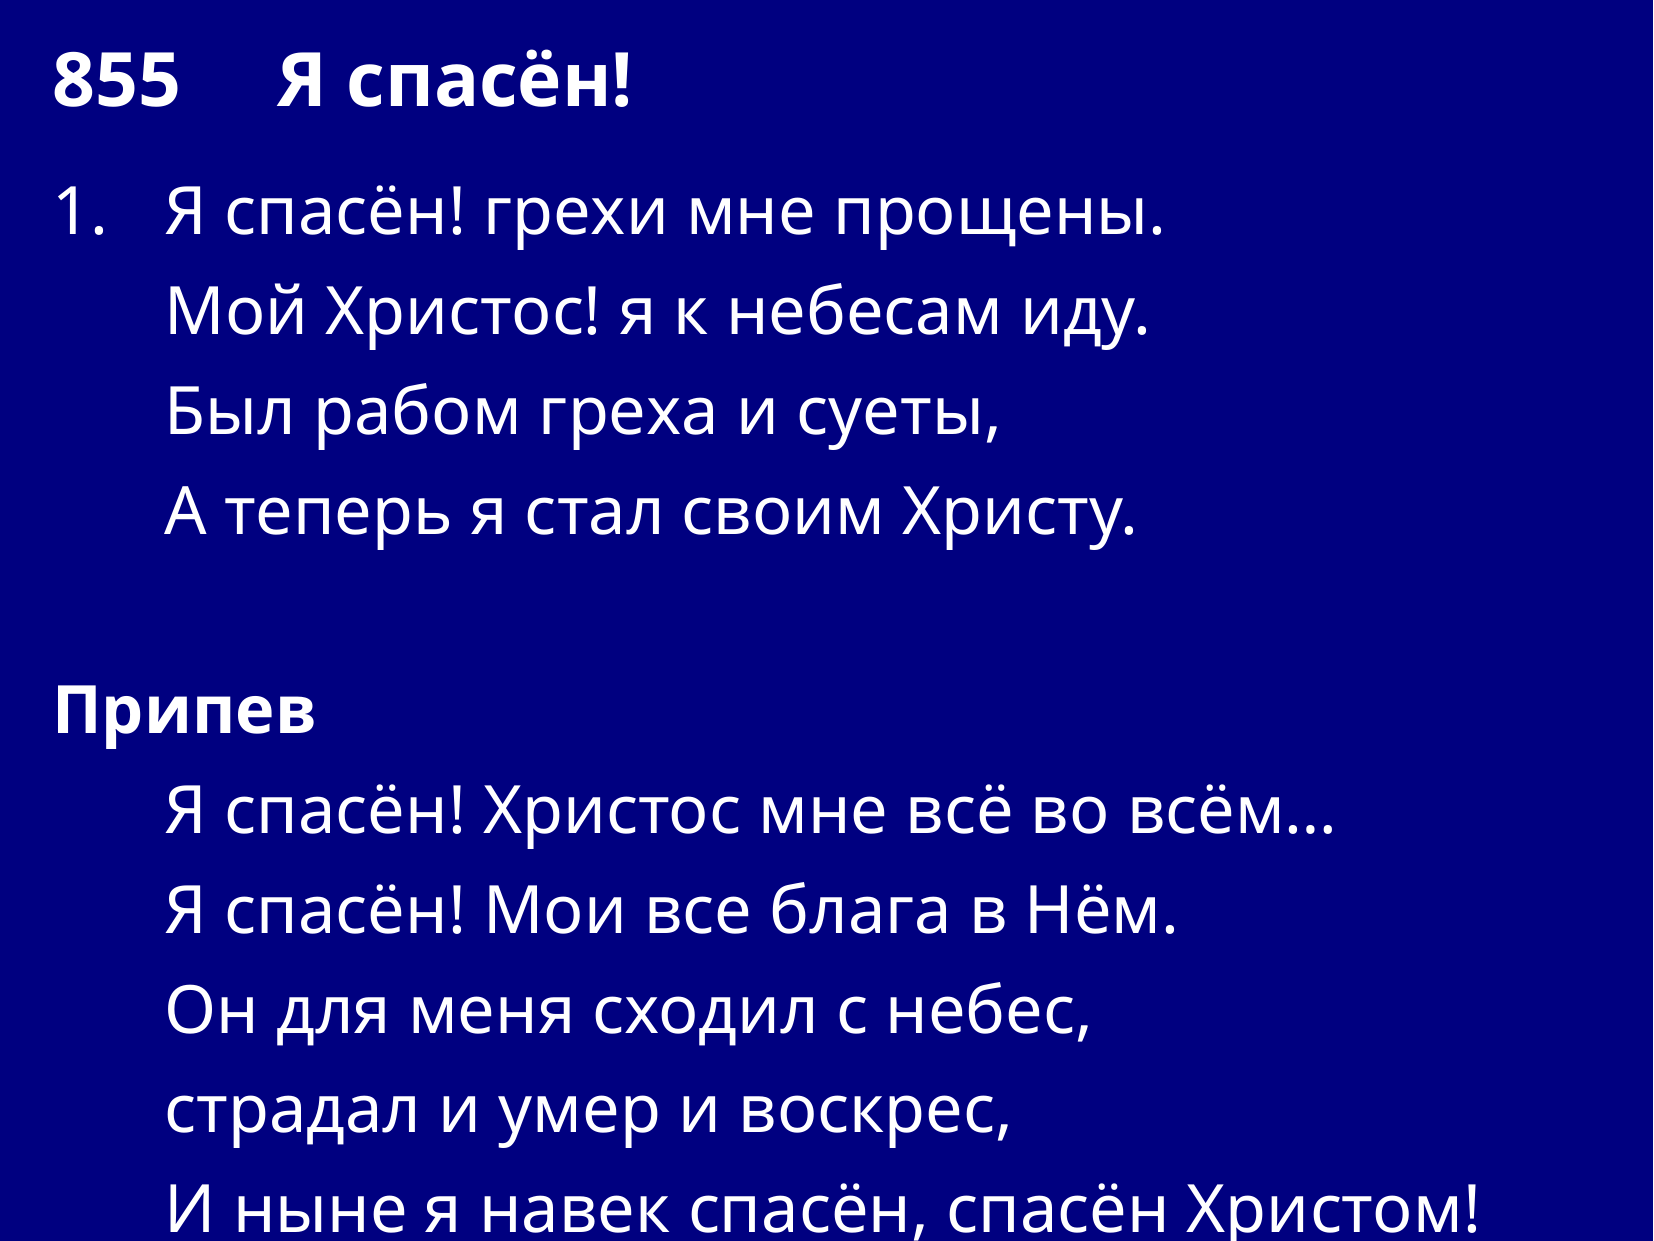

855	Я спасён!
1.	Я спасён! грехи мне прощены.
	Мой Христос! я к небесам иду.
	Был рабом греха и суеты,
	А теперь я стал своим Христу.
Припев
	Я спасён! Христос мне всё во всём…
	Я спасён! Мои все блага в Нём.
	Он для меня сходил с небес,
	страдал и умер и воскрес,
	И ныне я навек спасён, спасён Христом!